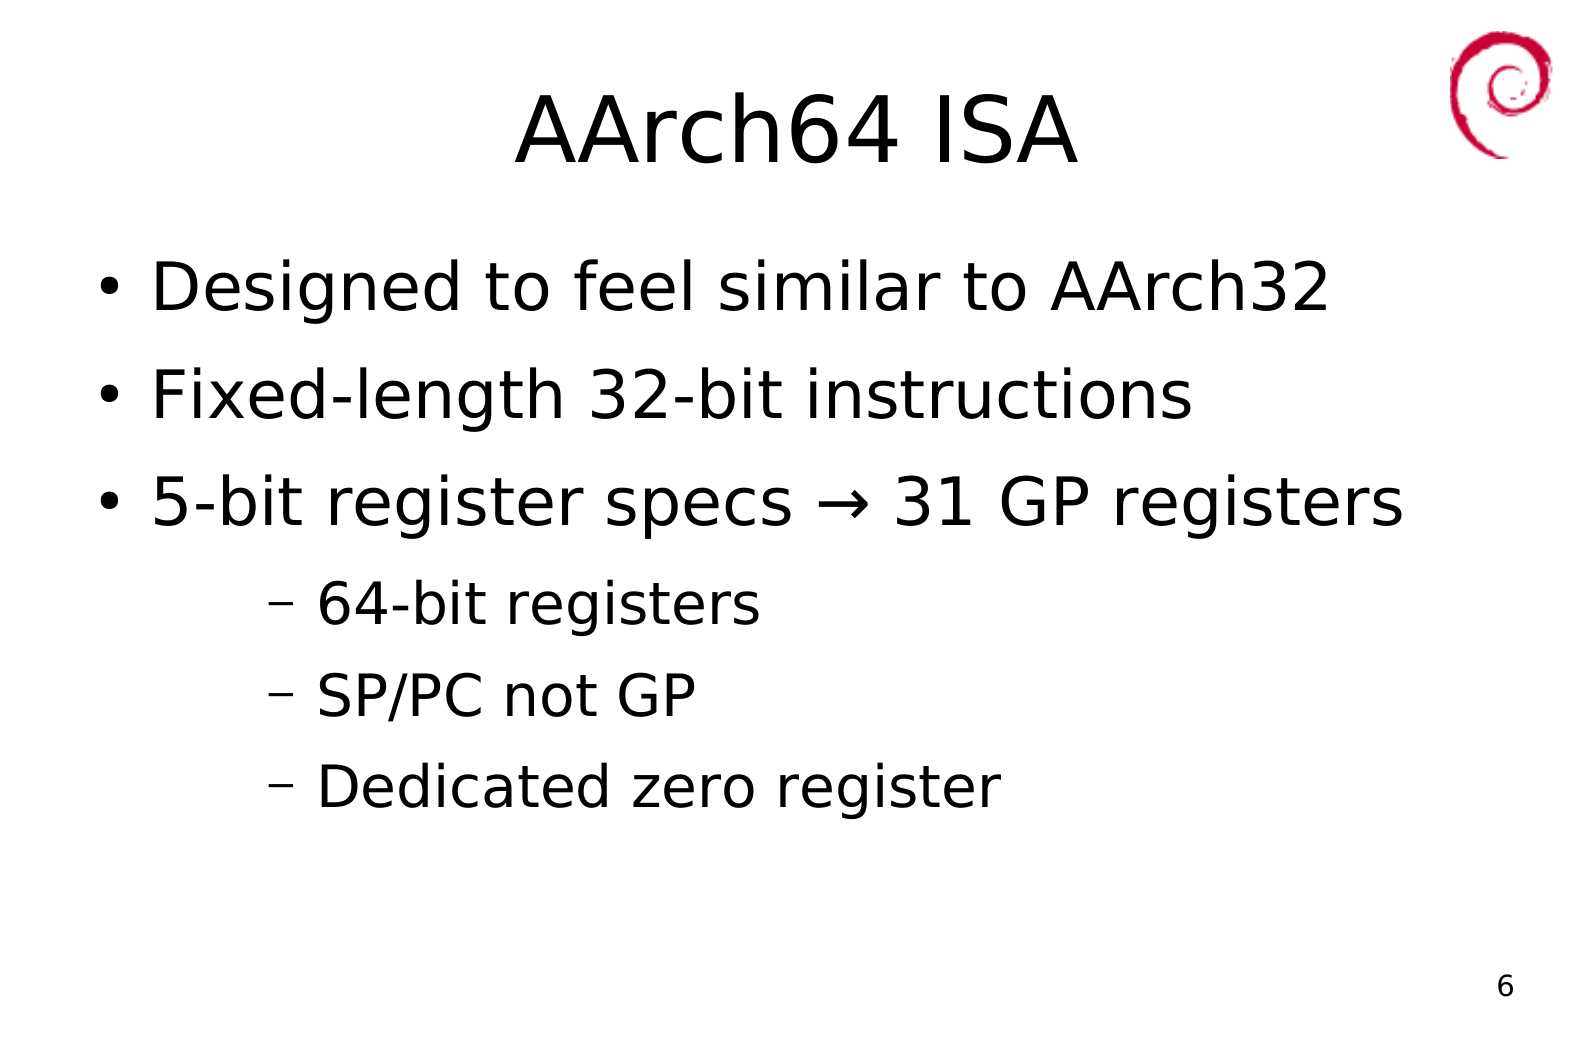

# AArch64 ISA
Designed to feel similar to AArch32
Fixed-length 32-bit instructions
5-bit register specs → 31 GP registers
64-bit registers
SP/PC not GP
Dedicated zero register
6